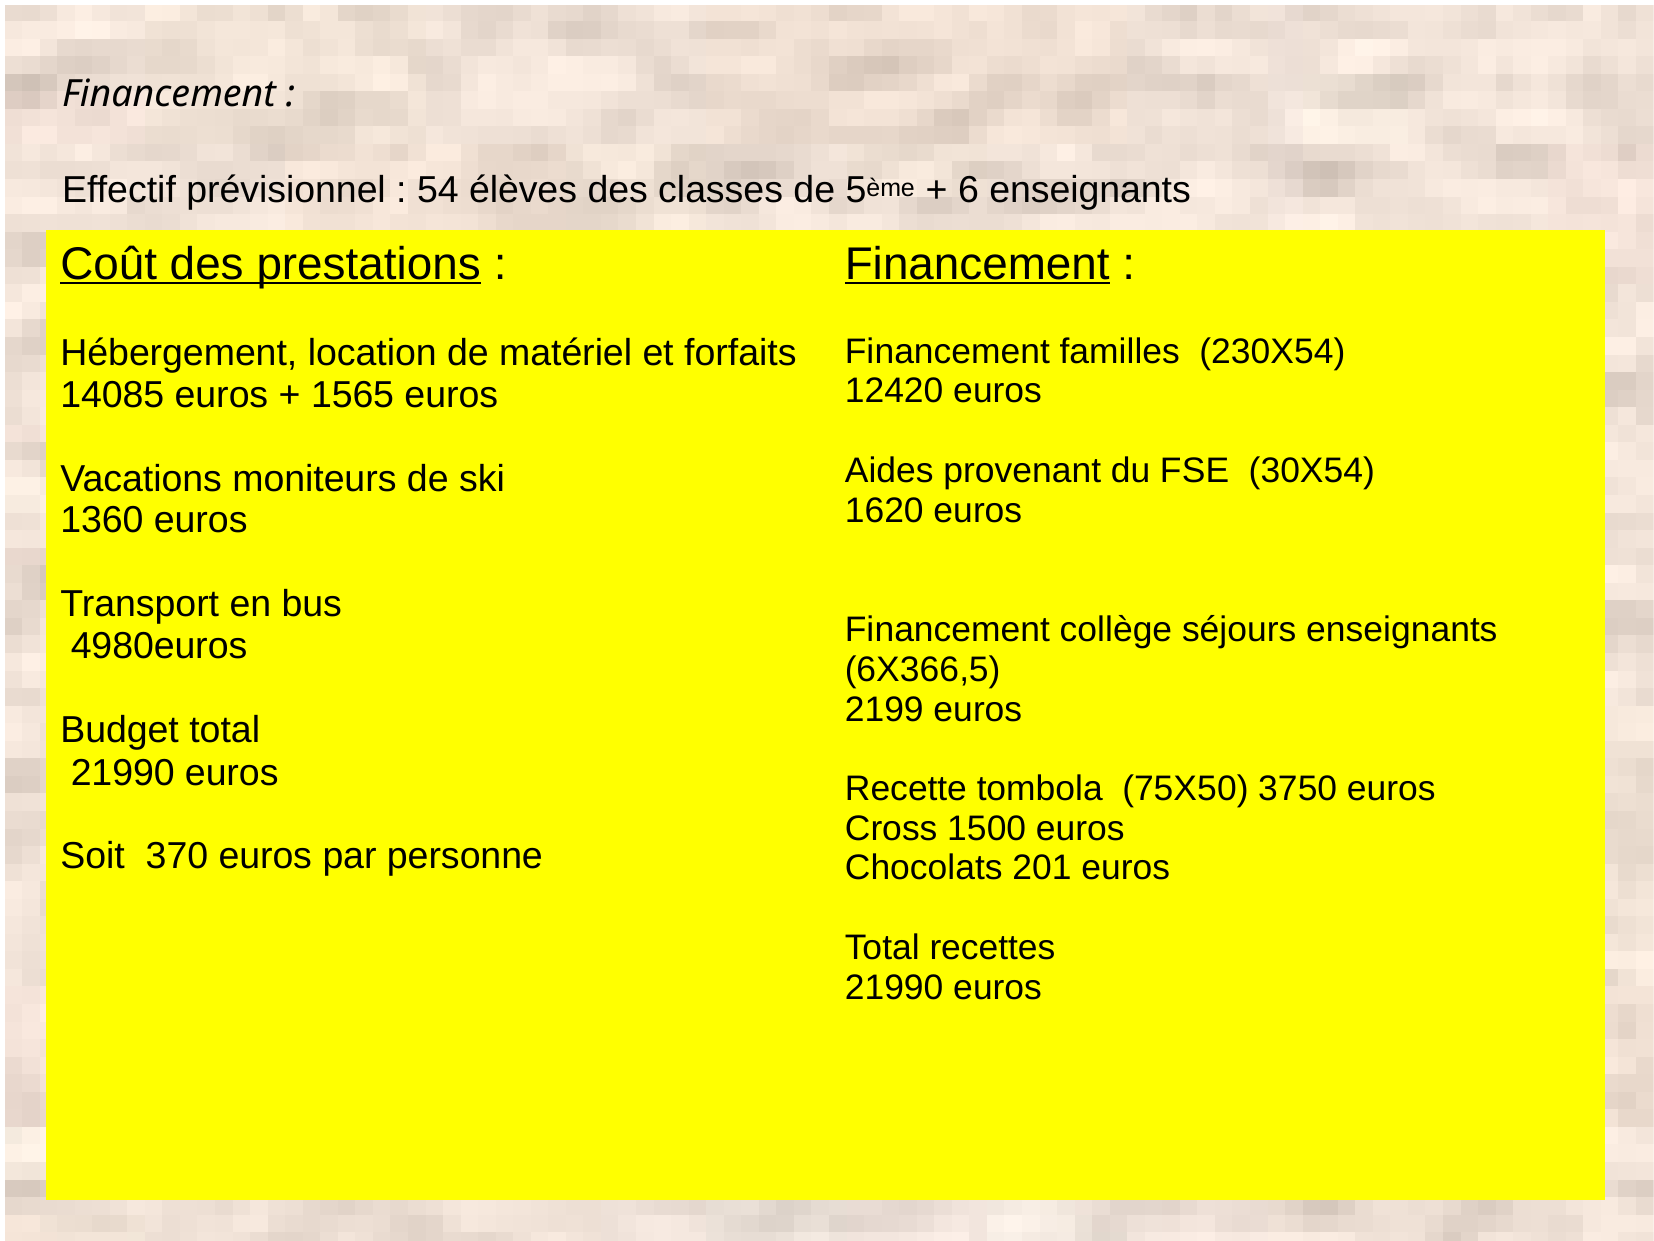

Financement :
Effectif prévisionnel : 54 élèves des classes de 5ème + 6 enseignants
| Coût des prestations : Hébergement, location de matériel et forfaits 14085 euros + 1565 euros Vacations moniteurs de ski  1360 euros Transport en bus 4980euros Budget total 21990 euros Soit 370 euros par personne | Financement : Financement familles (230X54) 12420 euros Aides provenant du FSE (30X54) 1620 euros Financement collège séjours enseignants (6X366,5) 2199 euros Recette tombola (75X50) 3750 euros Cross 1500 euros Chocolats 201 euros Total recettes 21990 euros |
| --- | --- |